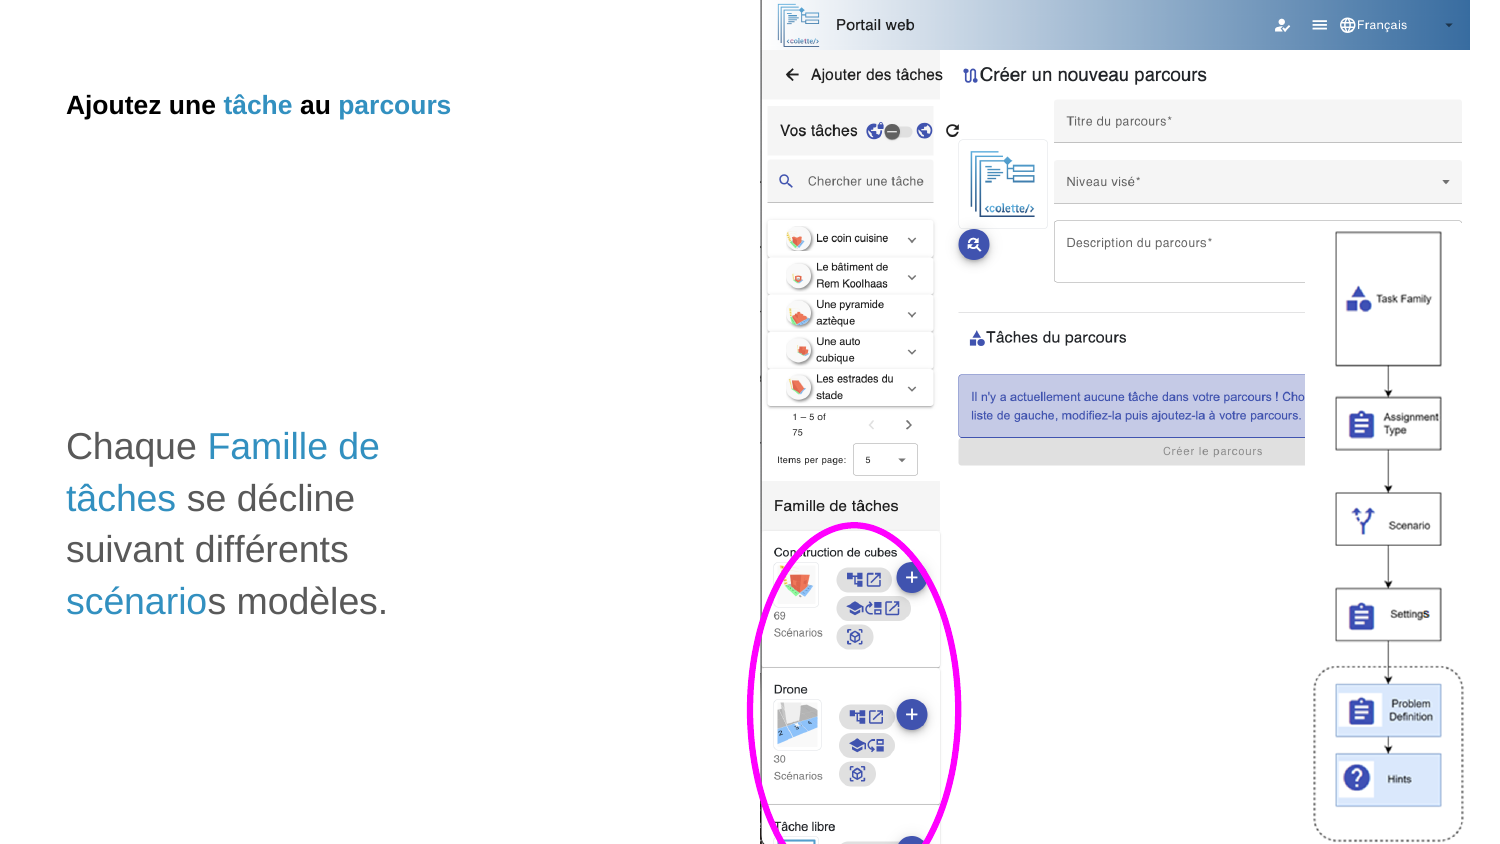

# Ajoutez une tâche au parcours
Chaque Famille de tâches se décline suivant différents scénarios modèles.